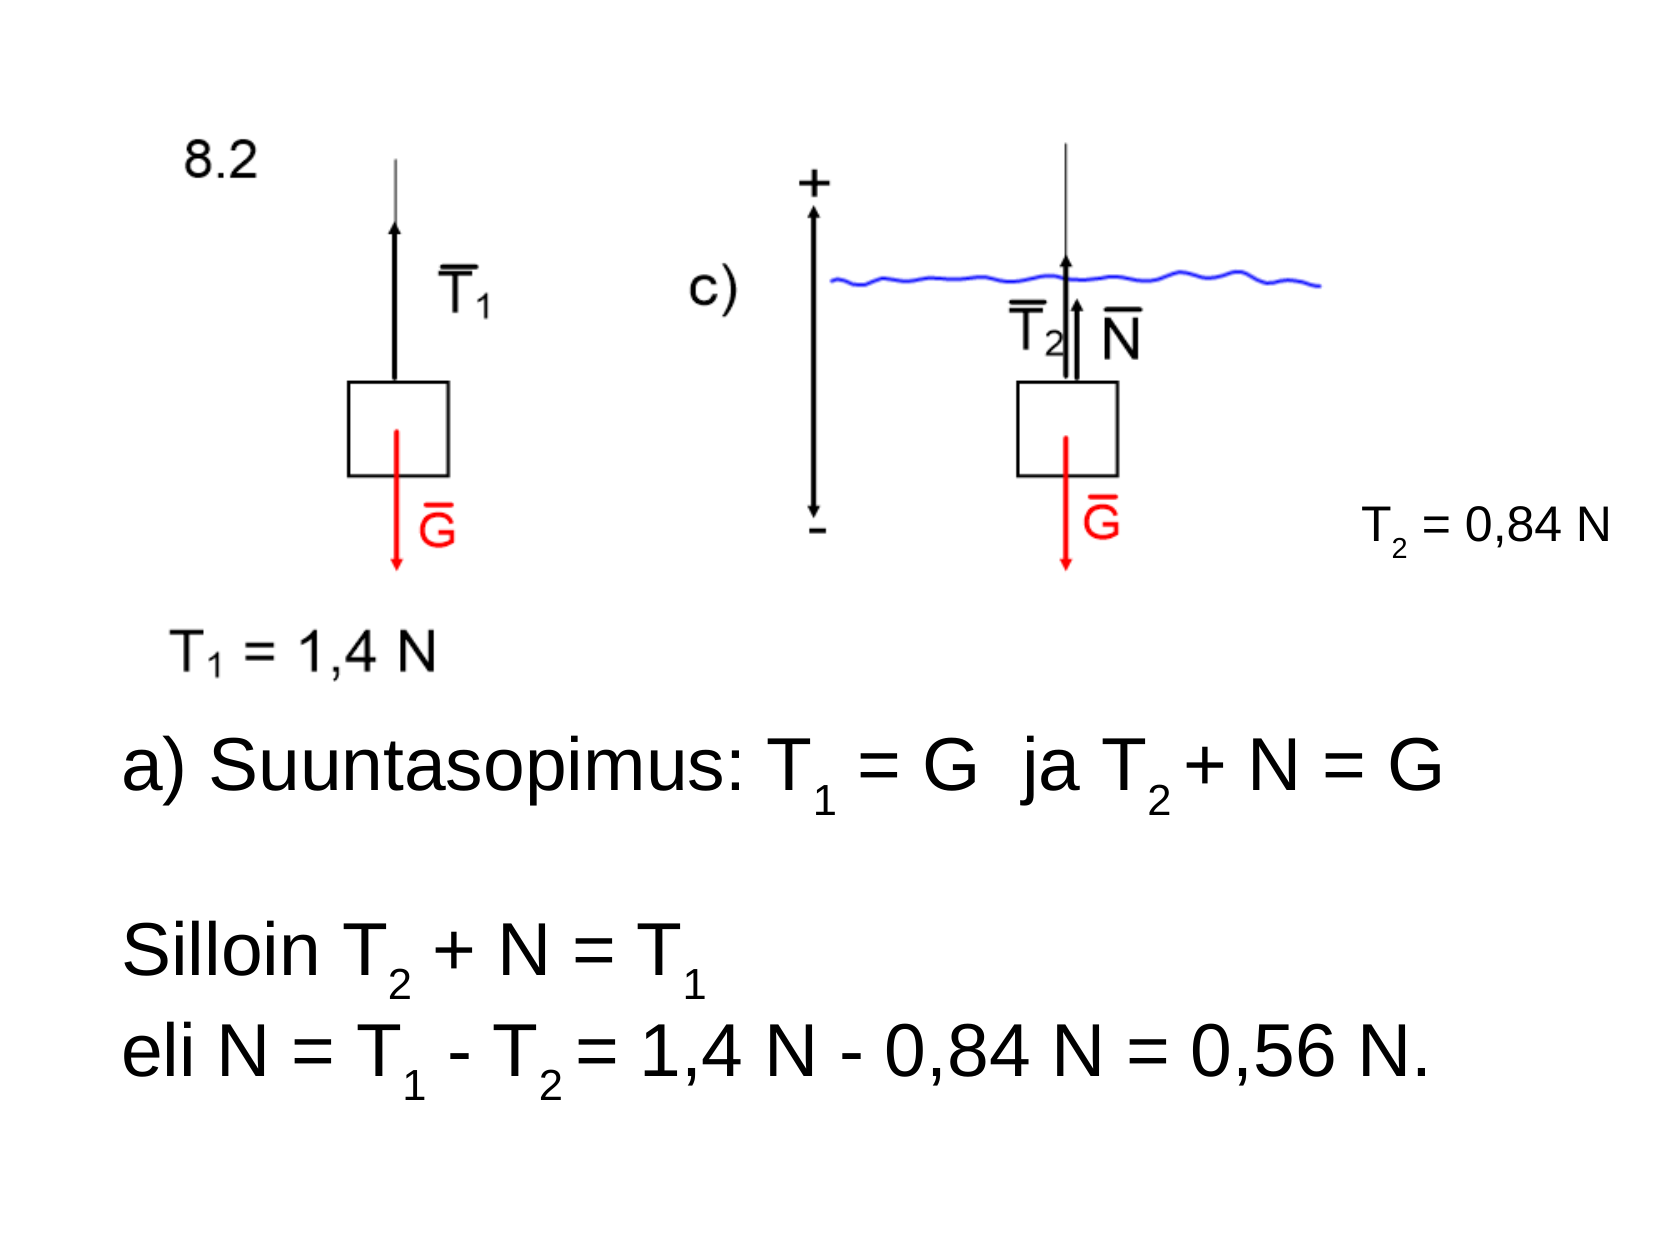

T2 = 0,84 N
a) Suuntasopimus: T1 = G ja T2 + N = G
Silloin T2 + N = T1
eli N = T1 - T2 = 1,4 N - 0,84 N = 0,56 N.